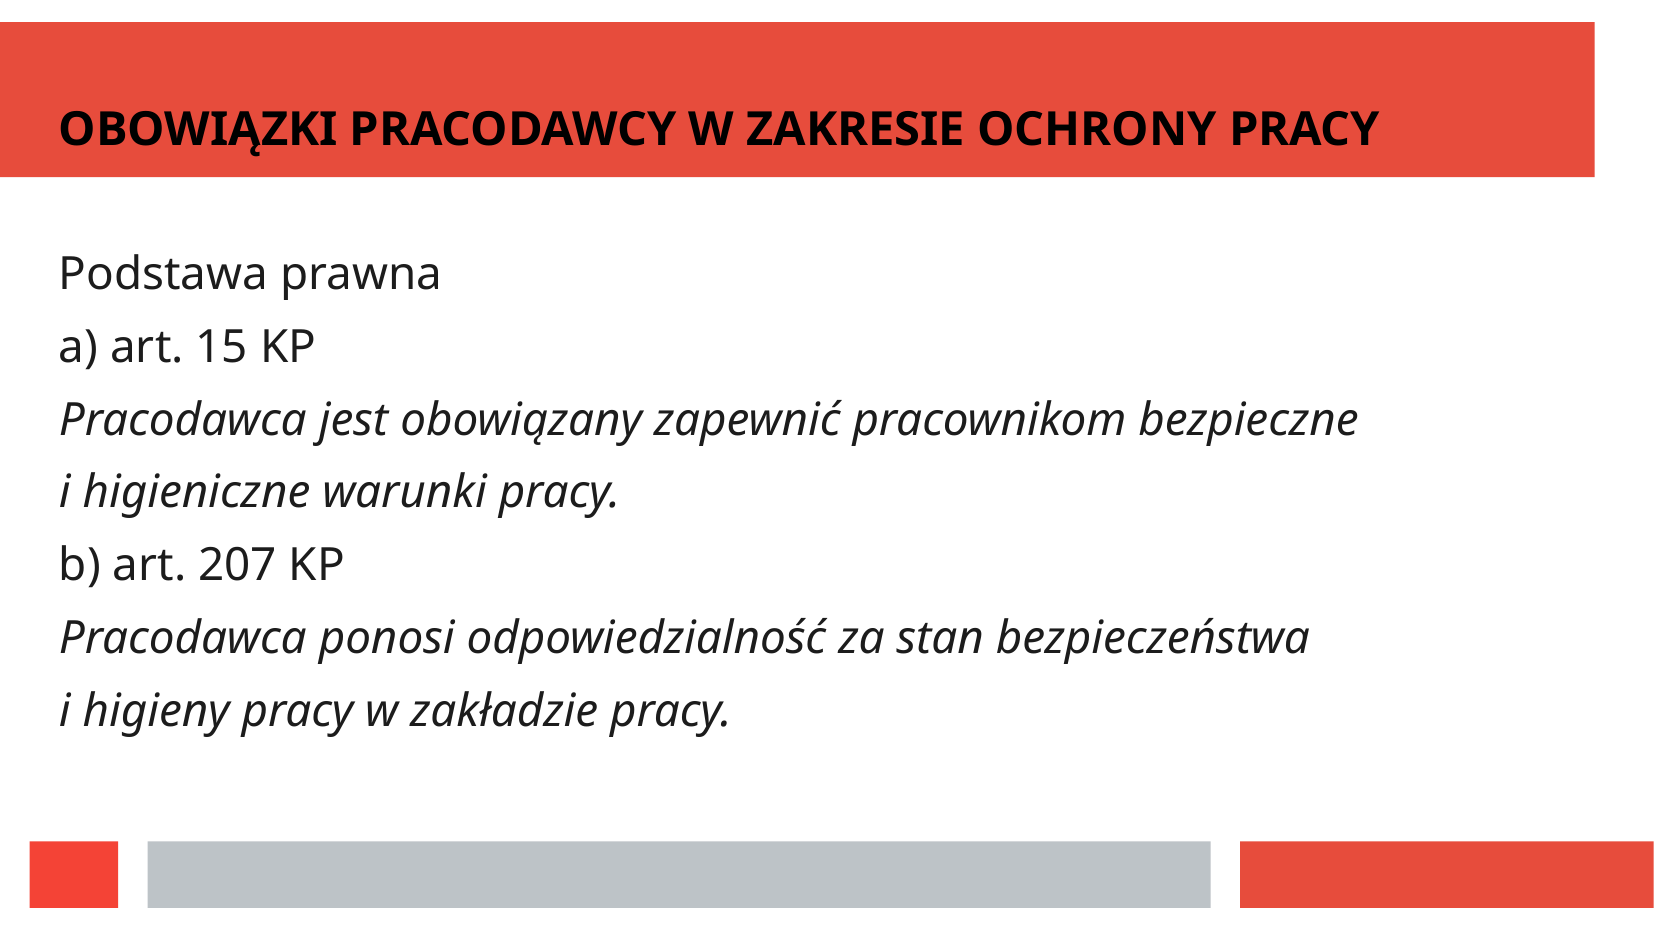

# OBOWIĄZKI PRACODAWCY W ZAKRESIE OCHRONY PRACY
Podstawa prawna
a) art. 15 KP
Pracodawca jest obowiązany zapewnić pracownikom bezpieczne
i higieniczne warunki pracy.
b) art. 207 KP
Pracodawca ponosi odpowiedzialność za stan bezpieczeństwa
i higieny pracy w zakładzie pracy.